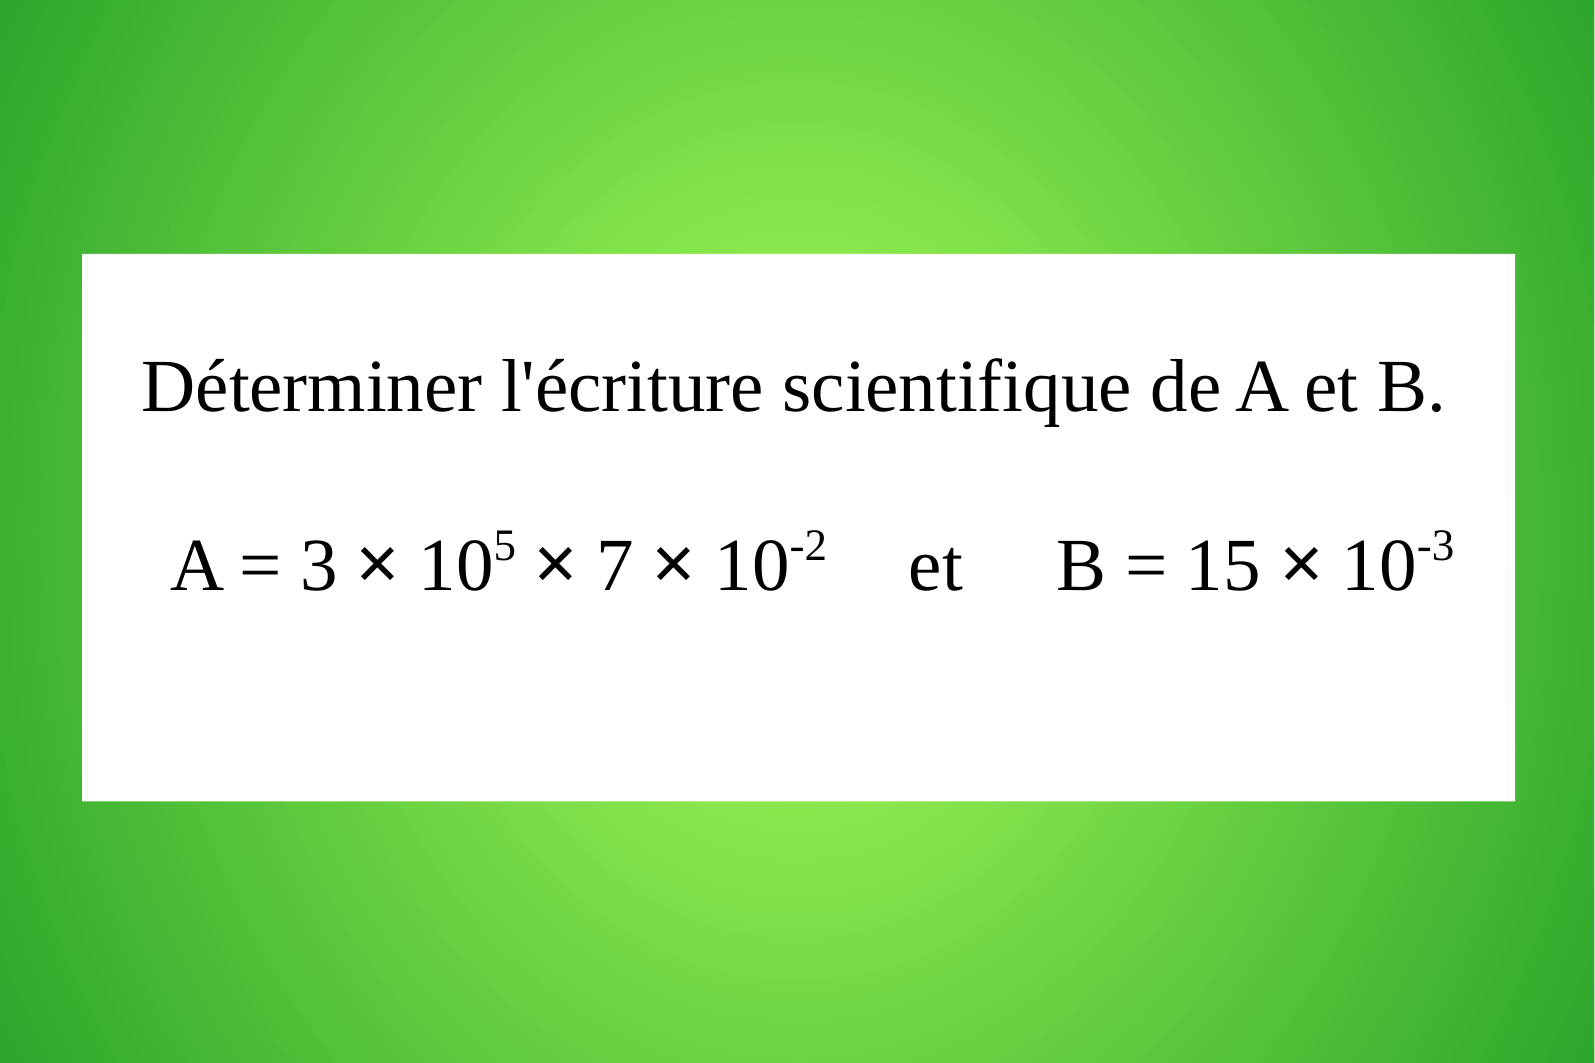

Déterminer l'écriture scientifique de A et B.
	A = 3 × 105 × 7 × 10-2 	et 		B = 15 × 10-3